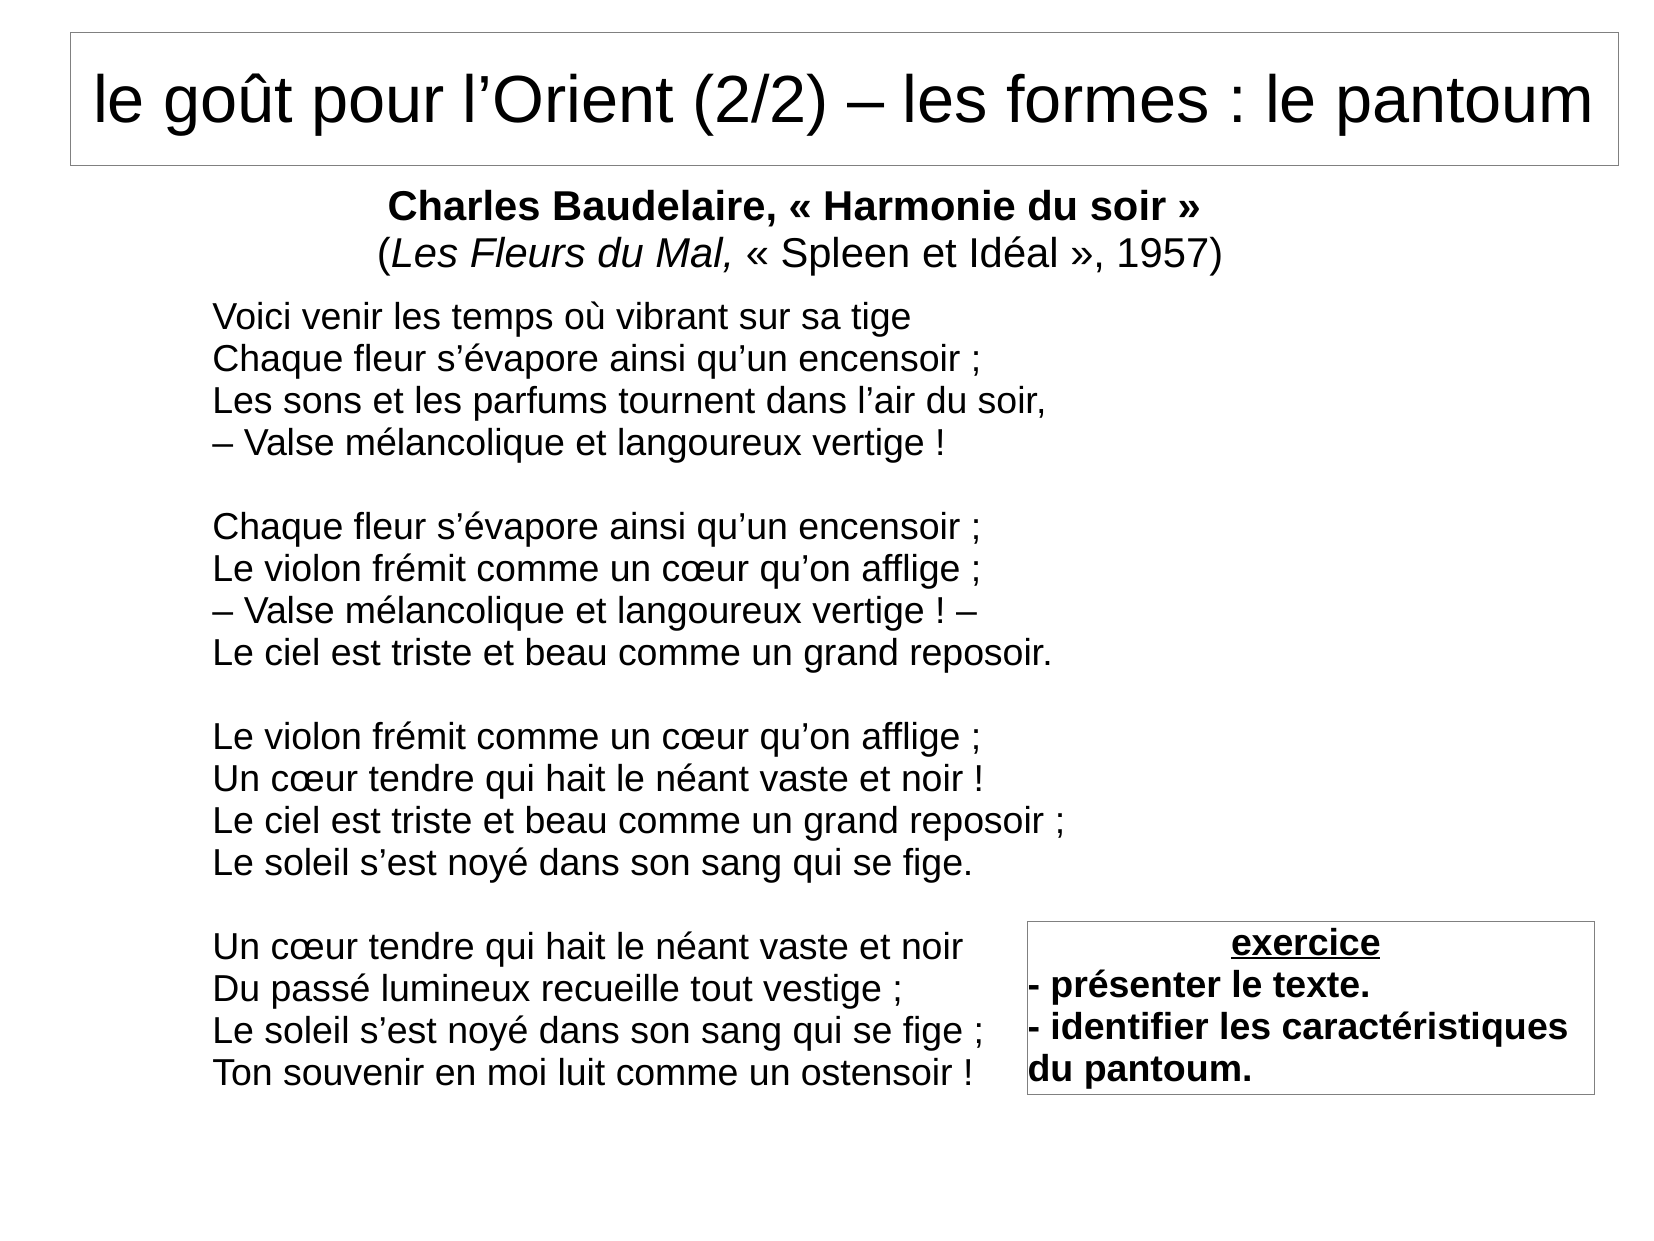

# le goût pour l’Orient (2/2) – les formes : le pantoum
Charles Baudelaire, « Harmonie du soir »
(Les Fleurs du Mal, « Spleen et Idéal », 1957)
Voici venir les temps où vibrant sur sa tige
Chaque fleur s’évapore ainsi qu’un encensoir ;
Les sons et les parfums tournent dans l’air du soir,
– Valse mélancolique et langoureux vertige !
Chaque fleur s’évapore ainsi qu’un encensoir ;
Le violon frémit comme un cœur qu’on afflige ;
– Valse mélancolique et langoureux vertige ! –
Le ciel est triste et beau comme un grand reposoir.
Le violon frémit comme un cœur qu’on afflige ;
Un cœur tendre qui hait le néant vaste et noir !
Le ciel est triste et beau comme un grand reposoir ;
Le soleil s’est noyé dans son sang qui se fige.
Un cœur tendre qui hait le néant vaste et noir
Du passé lumineux recueille tout vestige ;
Le soleil s’est noyé dans son sang qui se fige ;
Ton souvenir en moi luit comme un ostensoir !
exercice
- présenter le texte.
- identifier les caractéristiques du pantoum.